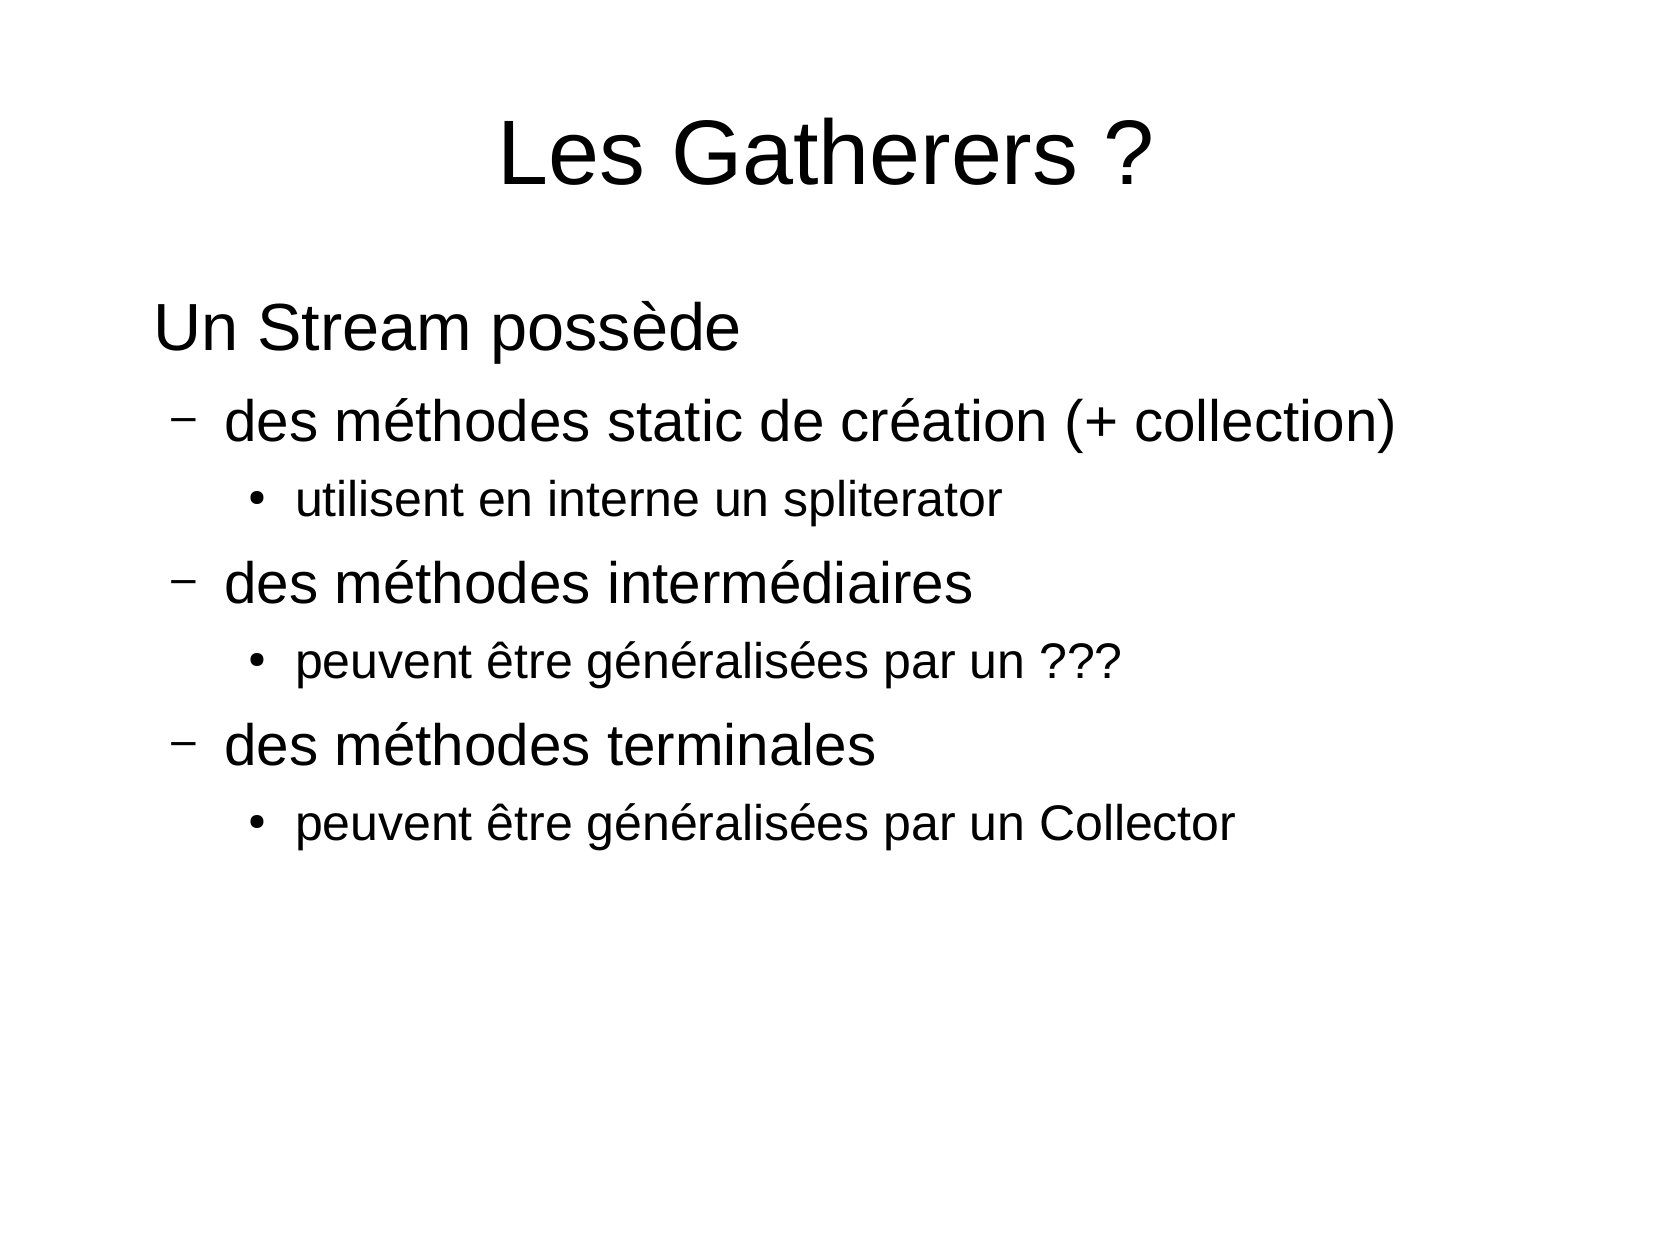

# Les Gatherers ?
Un Stream possède
des méthodes static de création (+ collection)
utilisent en interne un spliterator
des méthodes intermédiaires
peuvent être généralisées par un ???
des méthodes terminales
peuvent être généralisées par un Collector